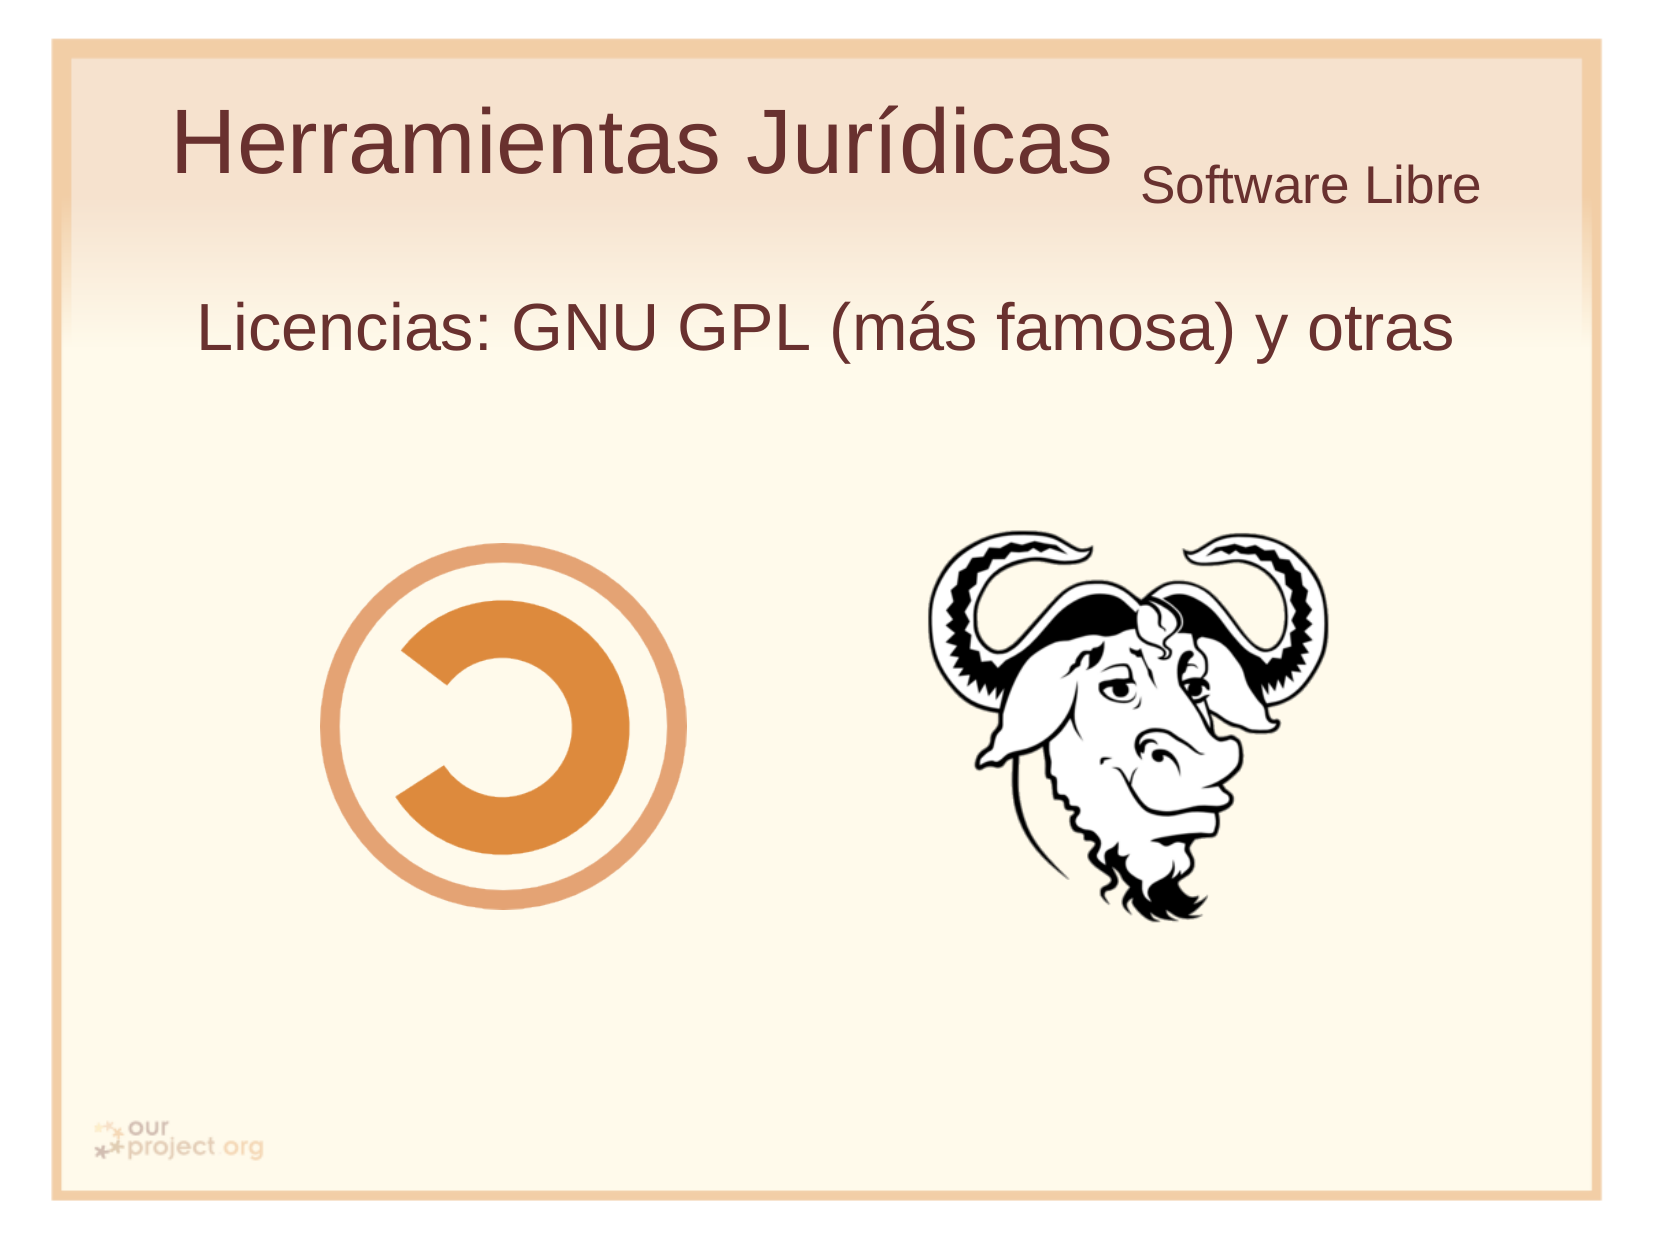

# Herramientas Jurídicas Software Libre
Licencias: GNU GPL (más famosa) y otras